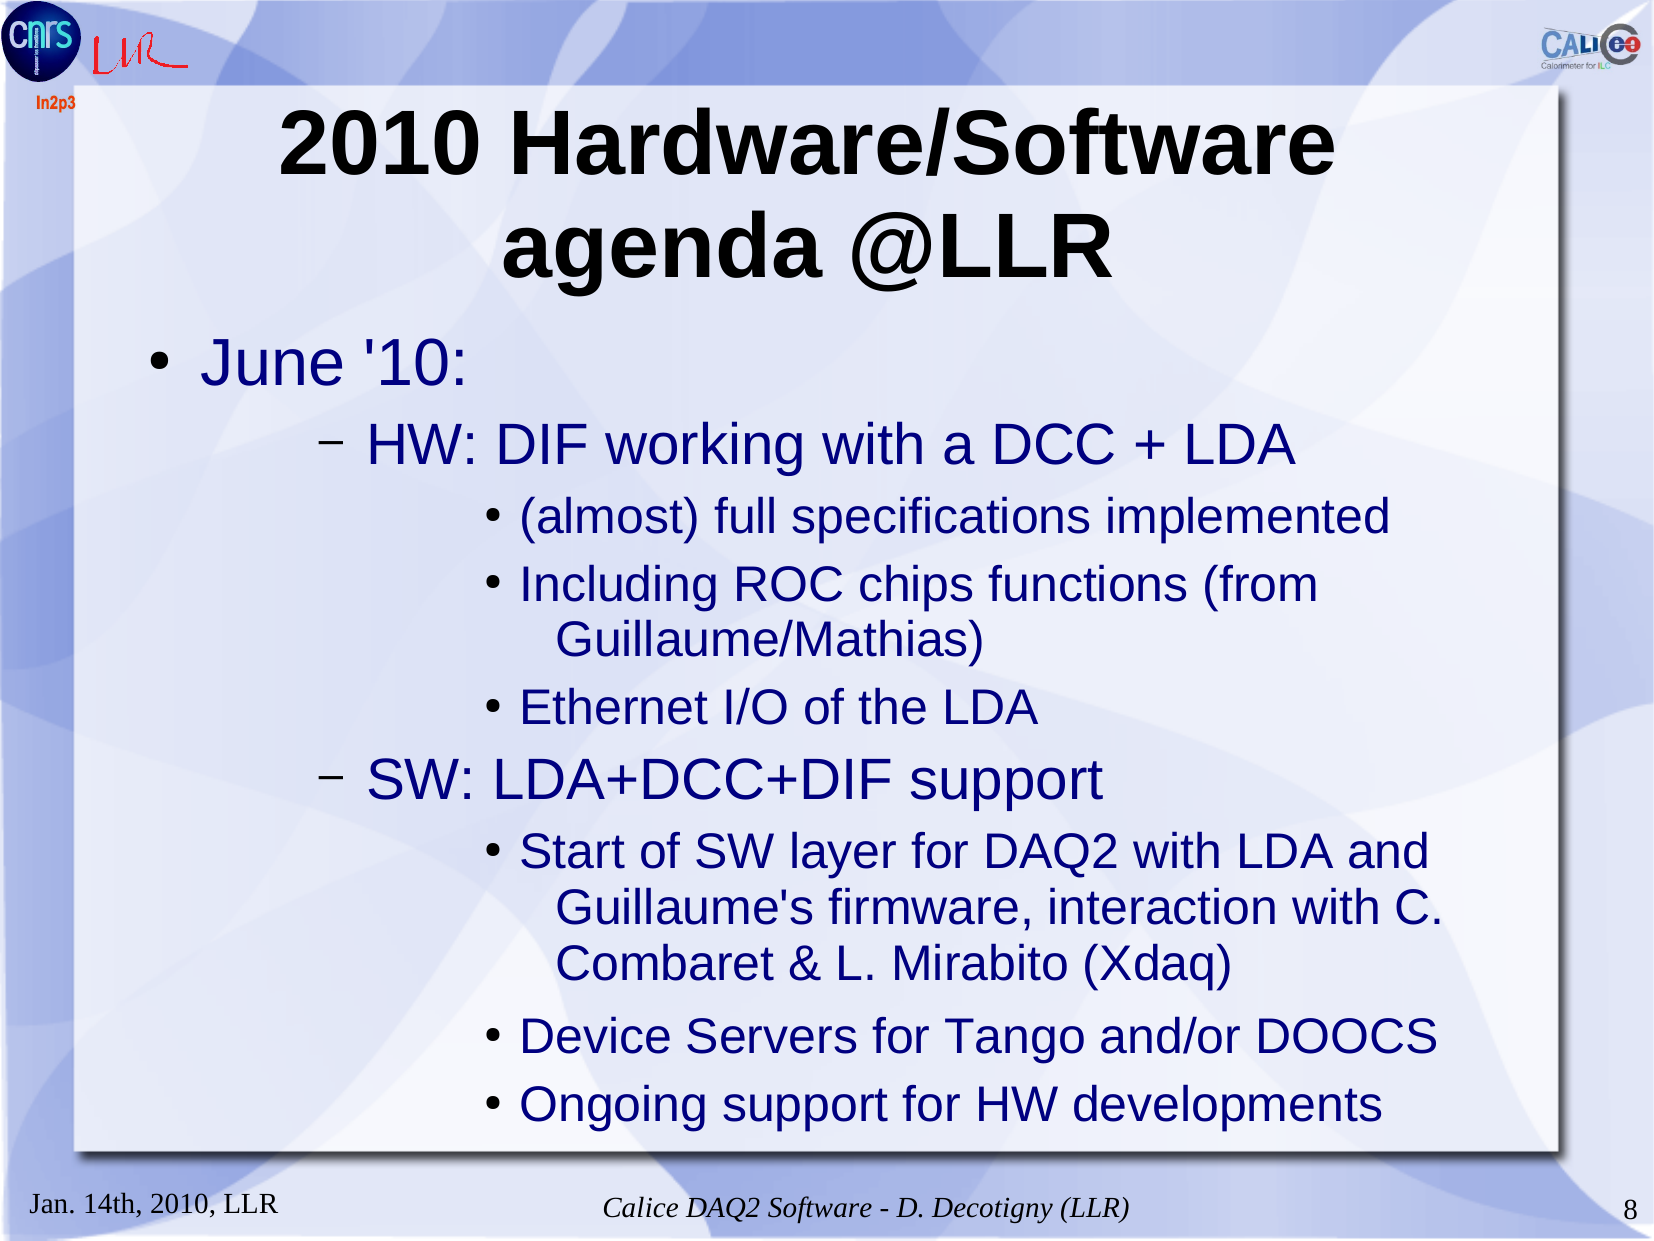

# 2010 Hardware/Software agenda @LLR
June '10:
HW: DIF working with a DCC + LDA
(almost) full specifications implemented
Including ROC chips functions (from Guillaume/Mathias)
Ethernet I/O of the LDA
SW: LDA+DCC+DIF support
Start of SW layer for DAQ2 with LDA and Guillaume's firmware, interaction with C. Combaret & L. Mirabito (Xdaq)
Device Servers for Tango and/or DOOCS
Ongoing support for HW developments
Jan. 14th, 2010, LLR
Calice DAQ2 Software - D. Decotigny (LLR)
8